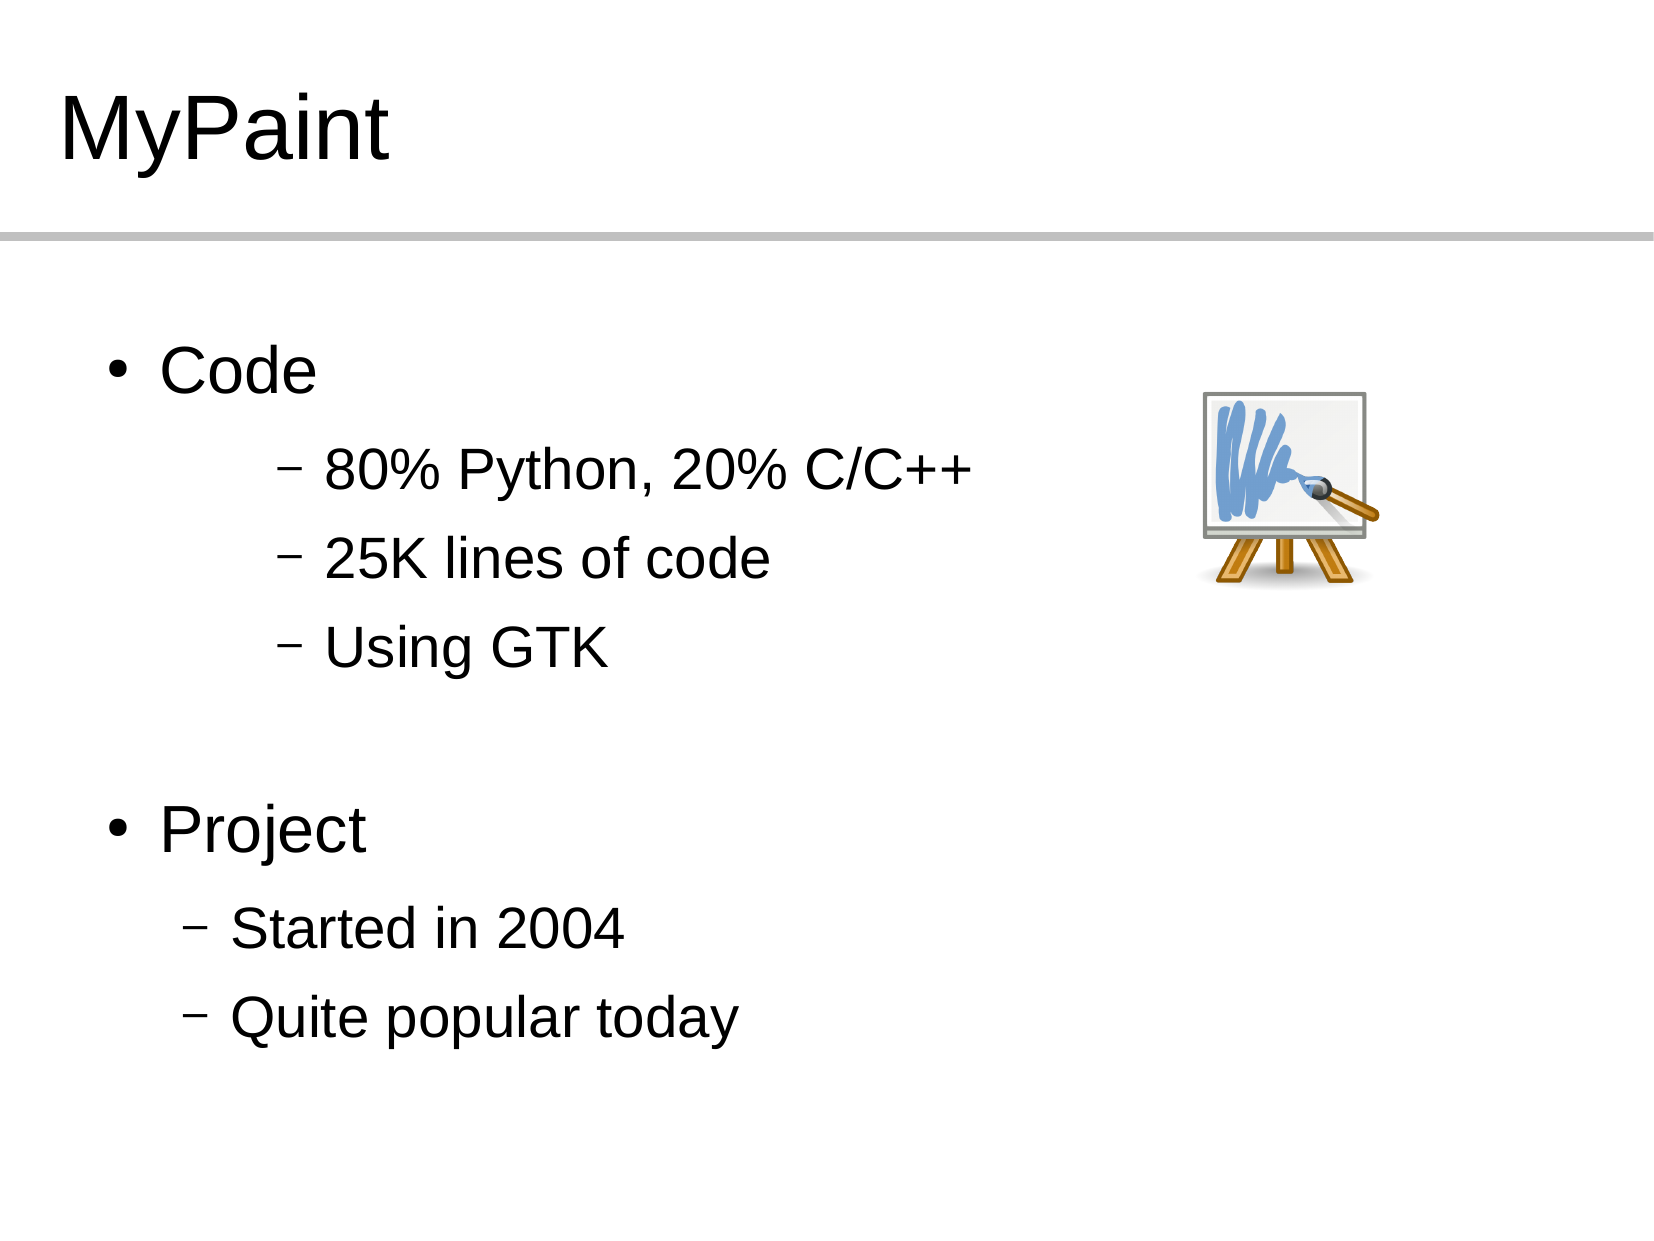

# MyPaint
Code
80% Python, 20% C/C++
25K lines of code
Using GTK
Project
Started in 2004
Quite popular today